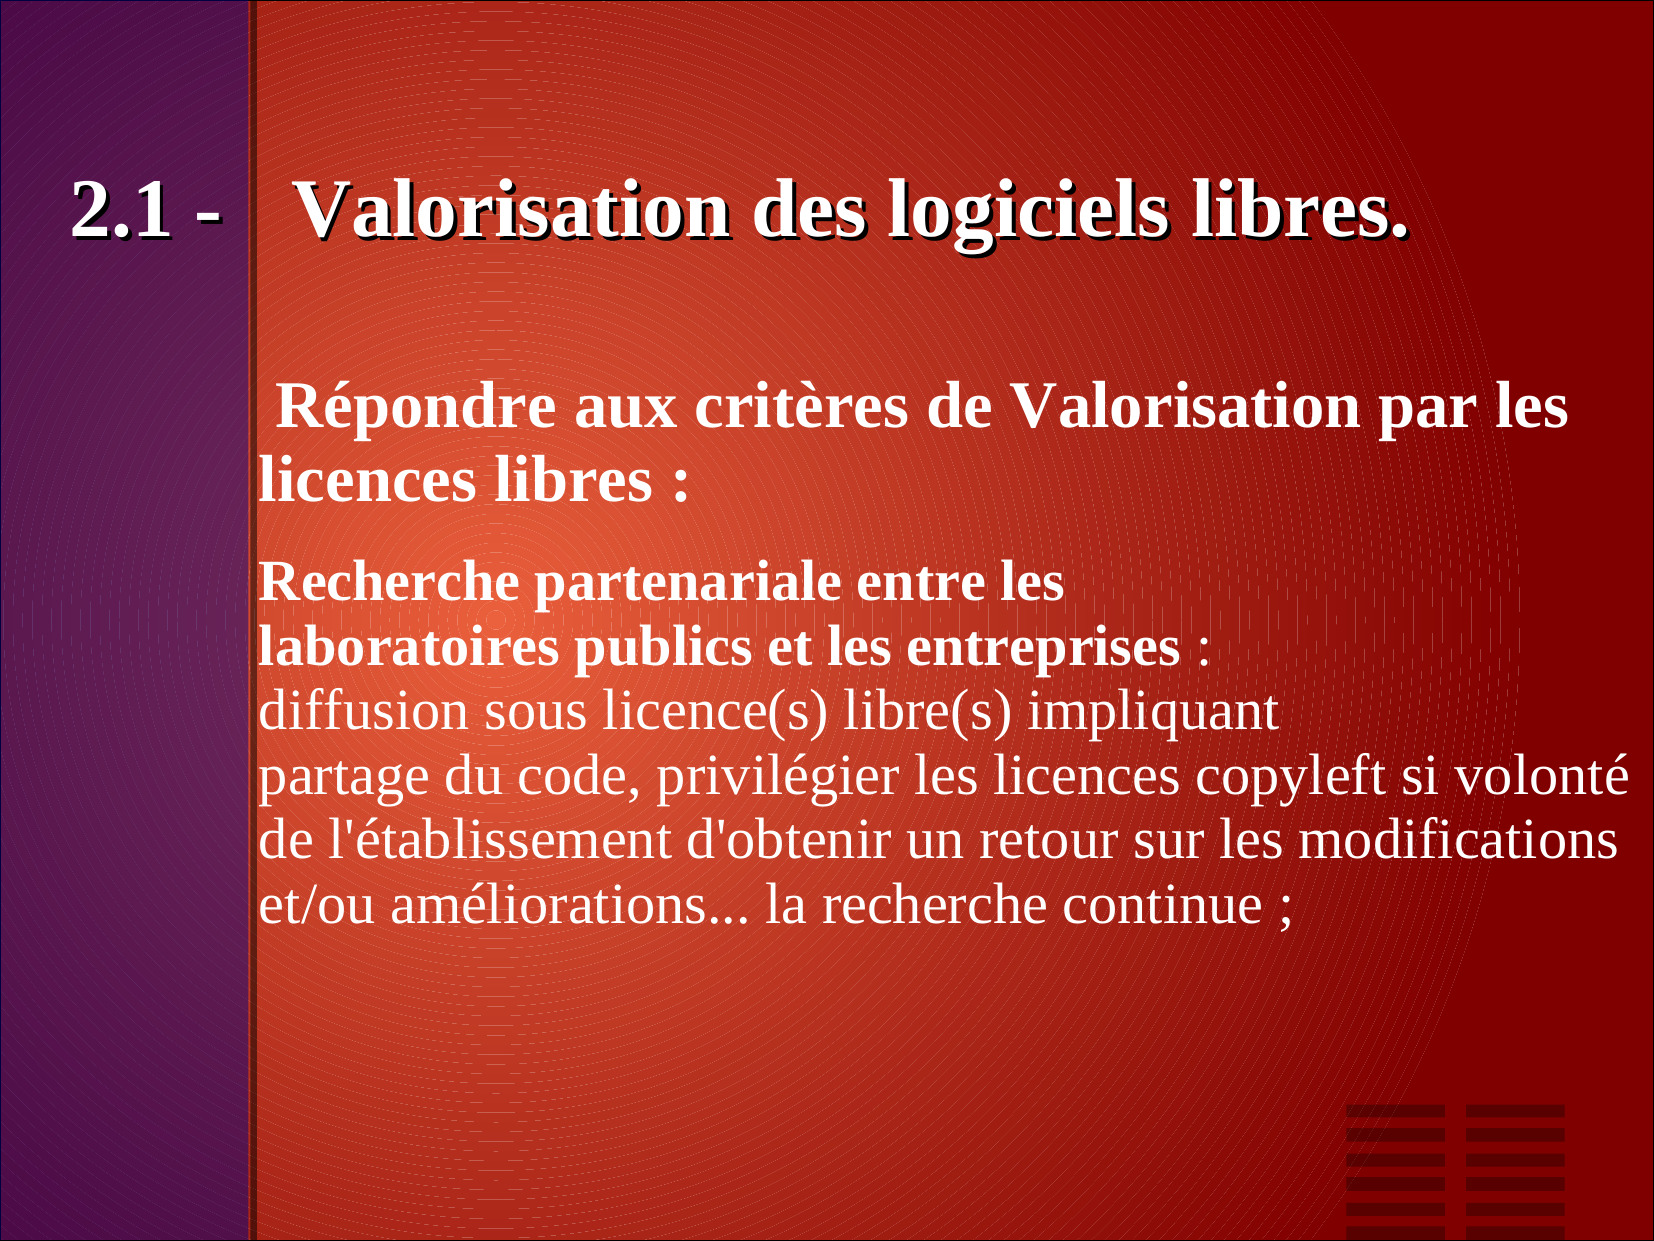

# 2.1 - 	Valorisation des logiciels libres.
 Répondre aux critères de Valorisation par les licences libres :
Recherche partenariale entre les 						laboratoires publics et les entreprises : 				diffusion sous licence(s) libre(s) impliquant 			partage du code, privilégier les licences copyleft si volonté de l'établissement d'obtenir un retour sur les modifications et/ou améliorations... la recherche continue ;